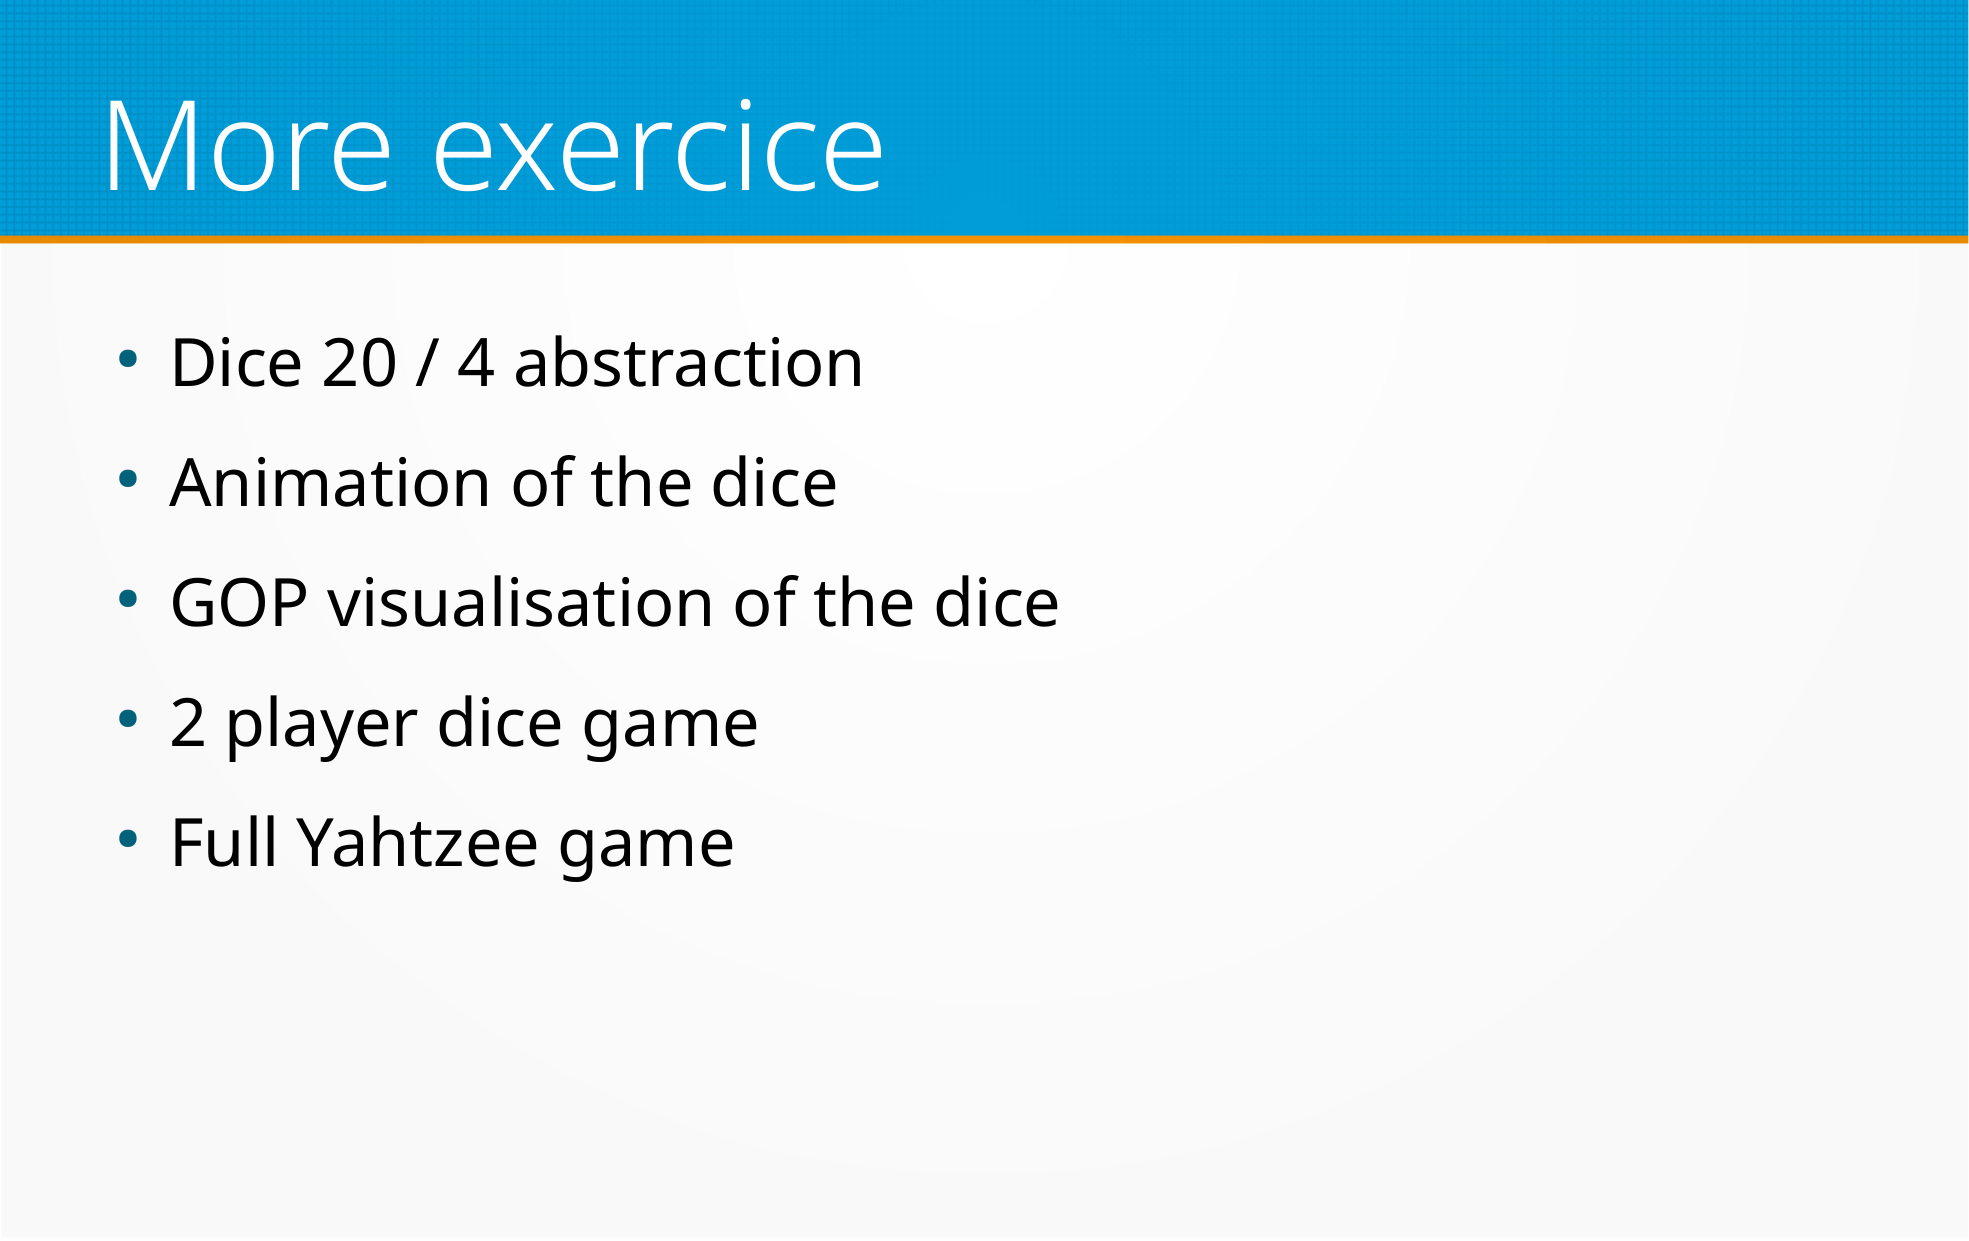

# More exercice
Dice 20 / 4 abstraction
Animation of the dice
GOP visualisation of the dice
2 player dice game
Full Yahtzee game